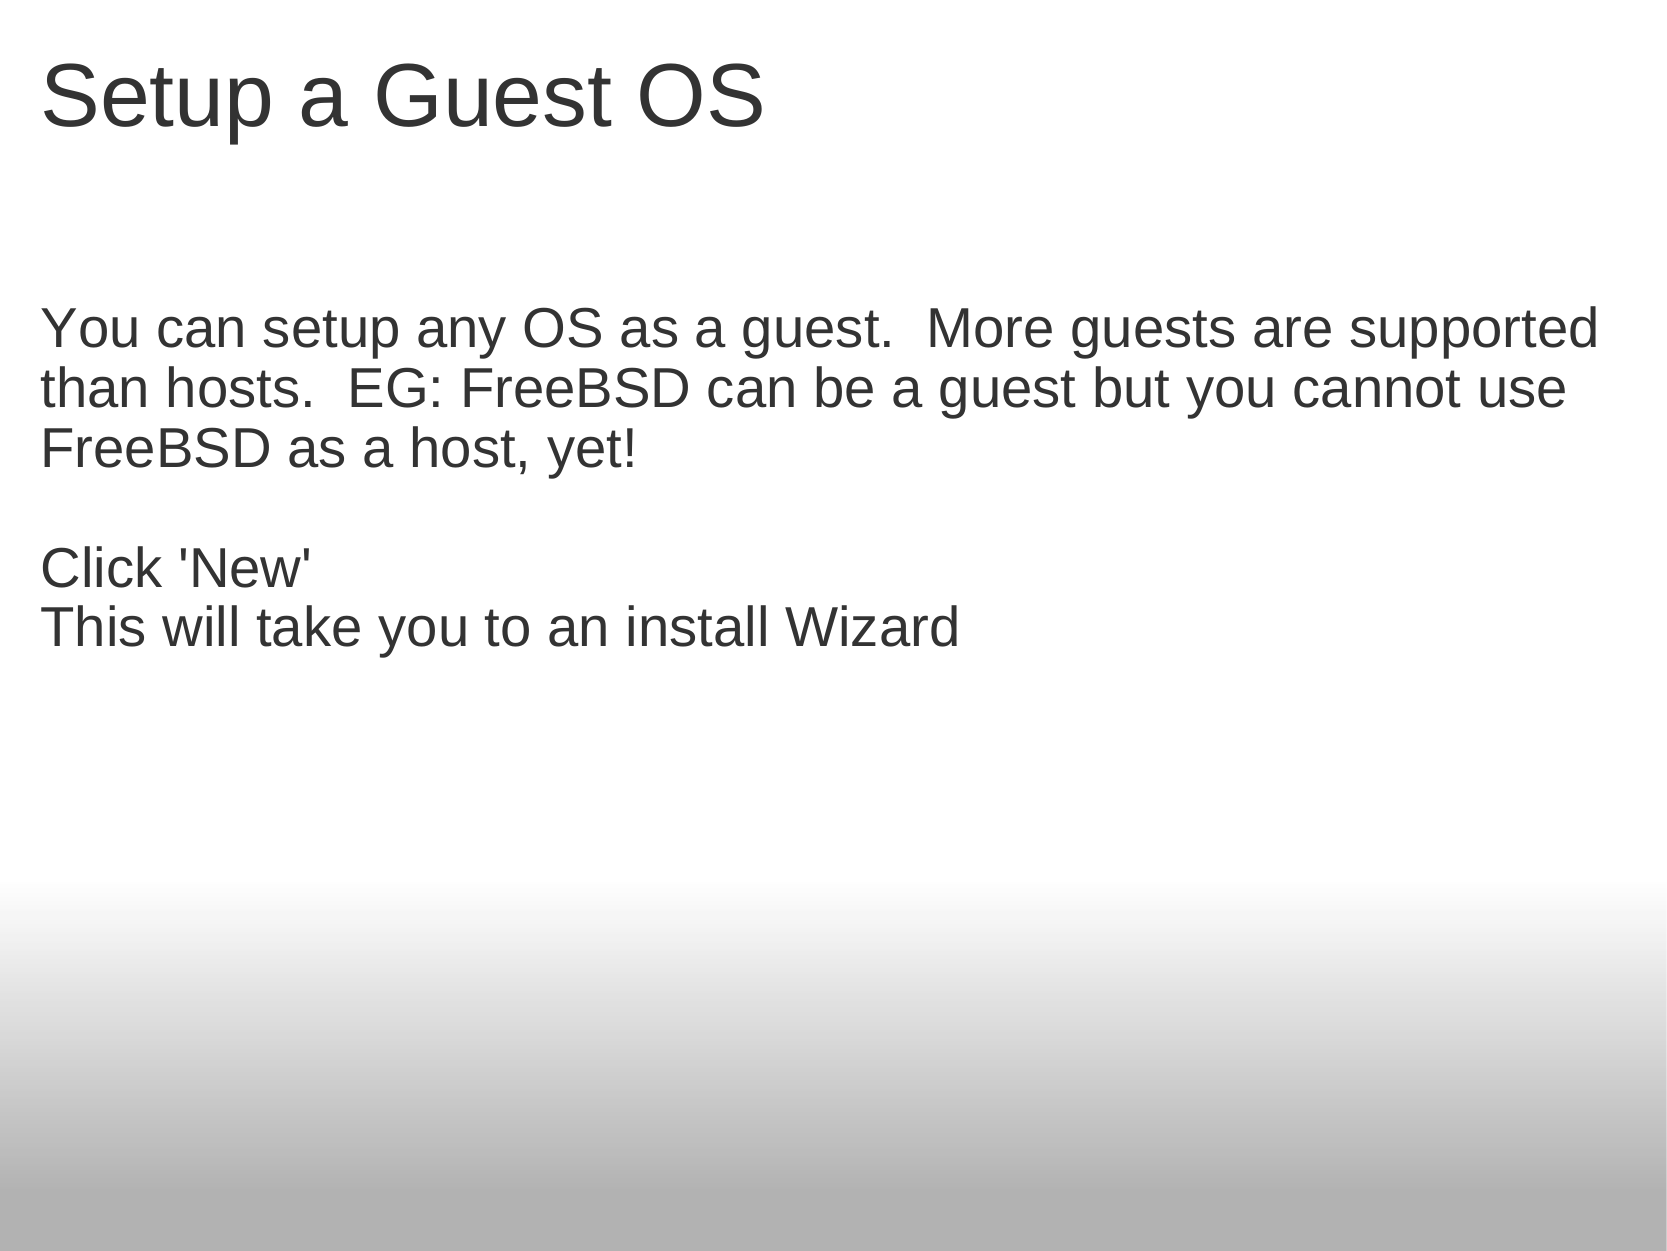

# Setup a Guest OS
You can setup any OS as a guest.  More guests are supported than hosts.  EG: FreeBSD can be a guest but you cannot use FreeBSD as a host, yet!
Click 'New'
This will take you to an install Wizard